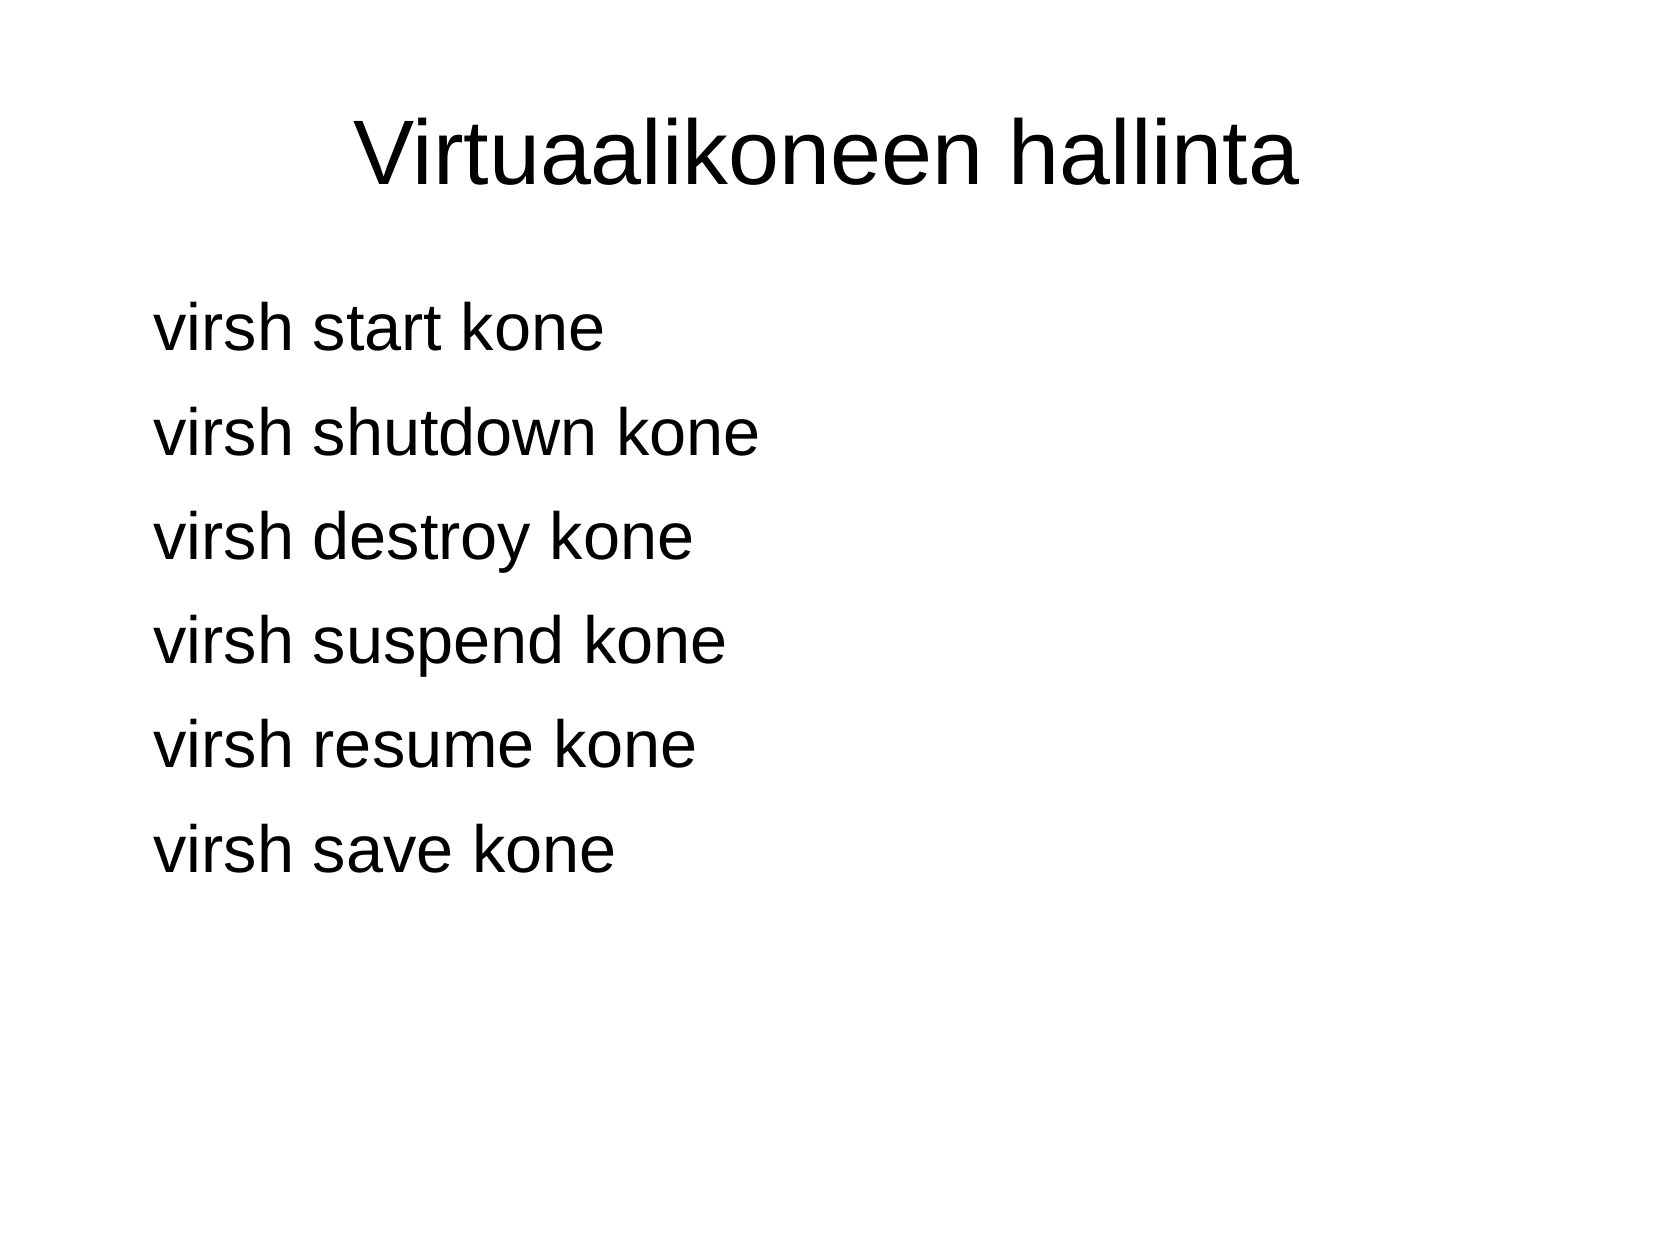

# Virtuaalikoneen hallinta
virsh start kone
virsh shutdown kone
virsh destroy kone
virsh suspend kone
virsh resume kone
virsh save kone